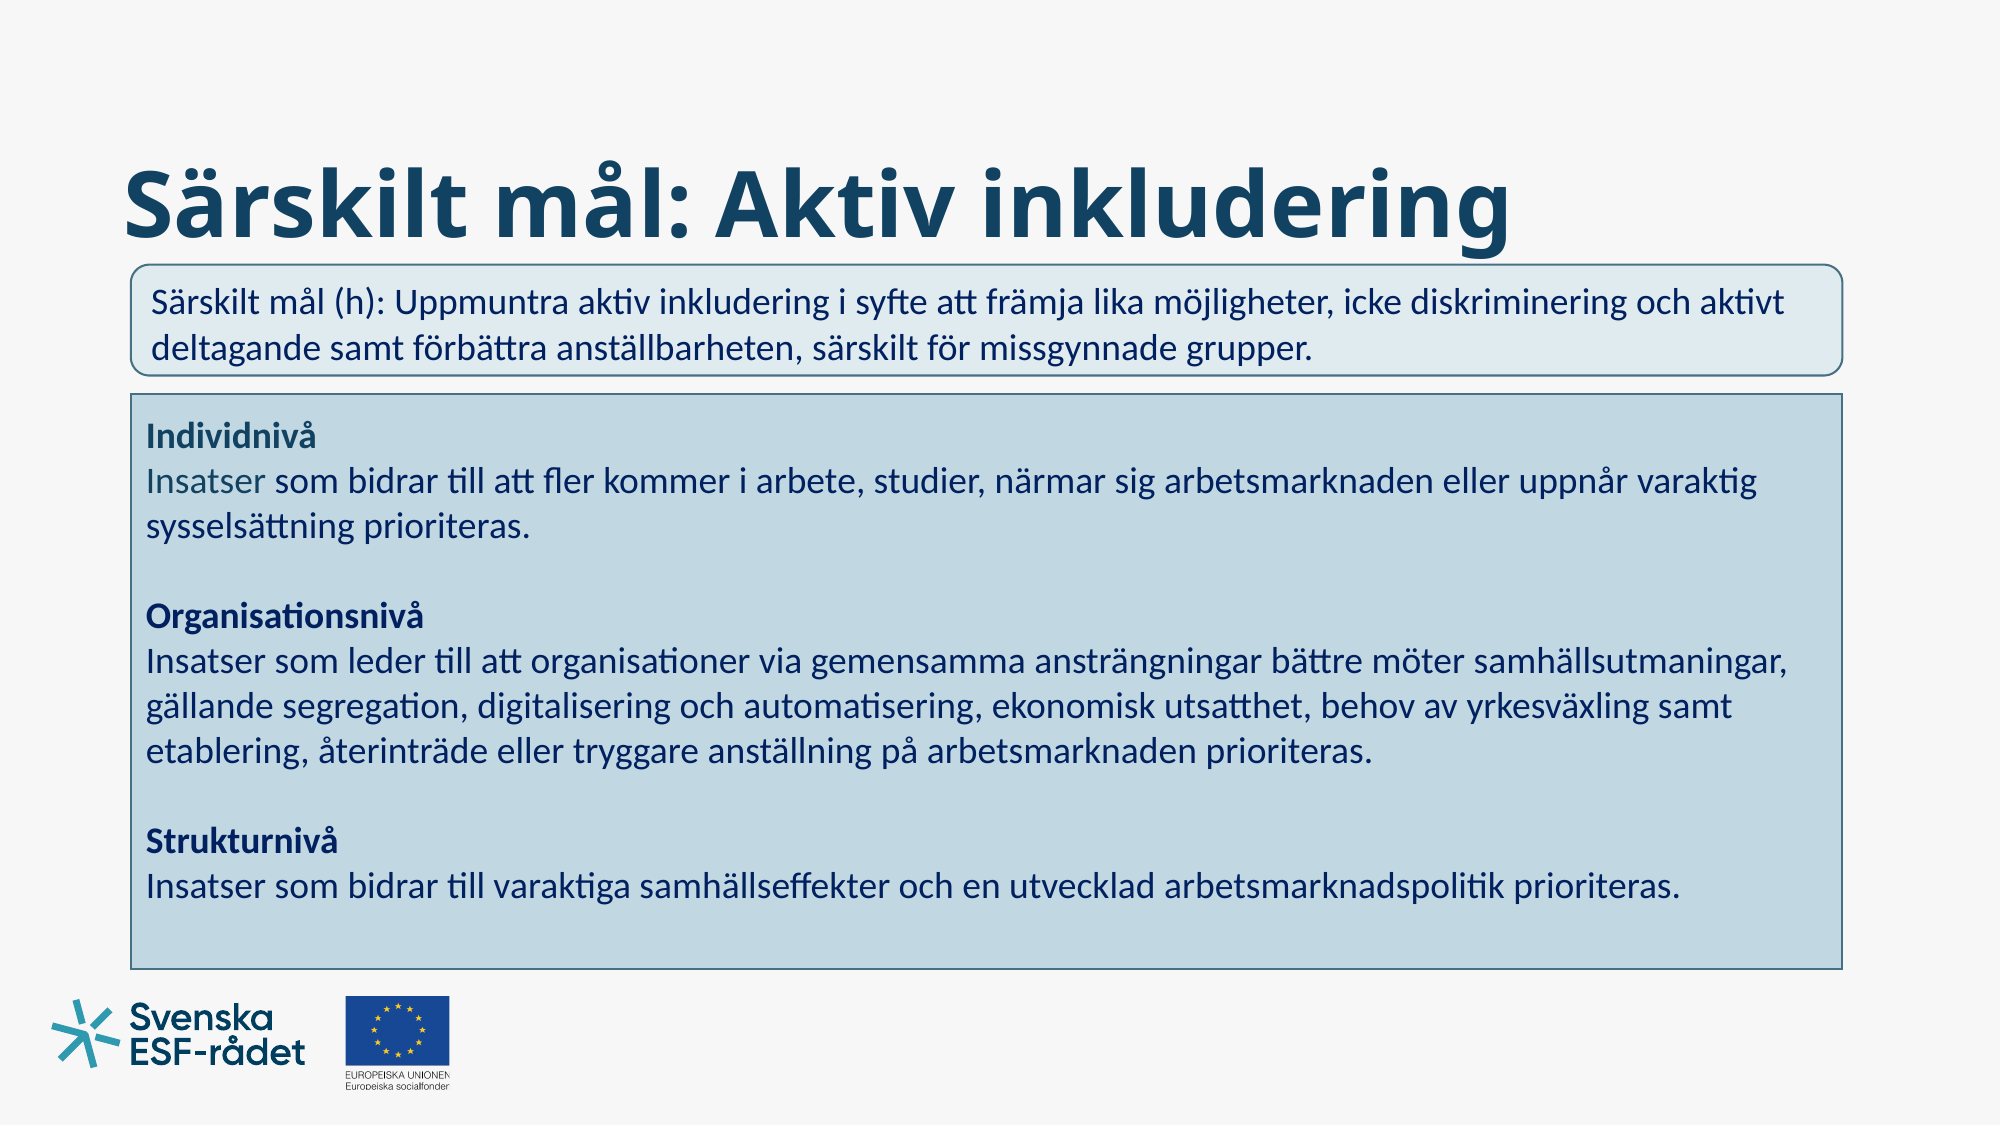

# Särskilt mål: Aktiv inkludering
Särskilt mål (h): Uppmuntra aktiv inkludering i syfte att främja lika möjligheter, icke diskriminering och aktivt deltagande samt förbättra anställbarheten, särskilt för missgynnade grupper.
Individnivå
Insatser som bidrar till att fler kommer i arbete, studier, närmar sig arbetsmarknaden eller uppnår varaktig sysselsättning prioriteras.
Organisationsnivå
Insatser som leder till att organisationer via gemensamma ansträngningar bättre möter samhällsutmaningar, gällande segregation, digitalisering och automatisering, ekonomisk utsatthet, behov av yrkesväxling samt etablering, återinträde eller tryggare anställning på arbetsmarknaden prioriteras.
Strukturnivå
Insatser som bidrar till varaktiga samhällseffekter och en utvecklad arbetsmarknadspolitik prioriteras.